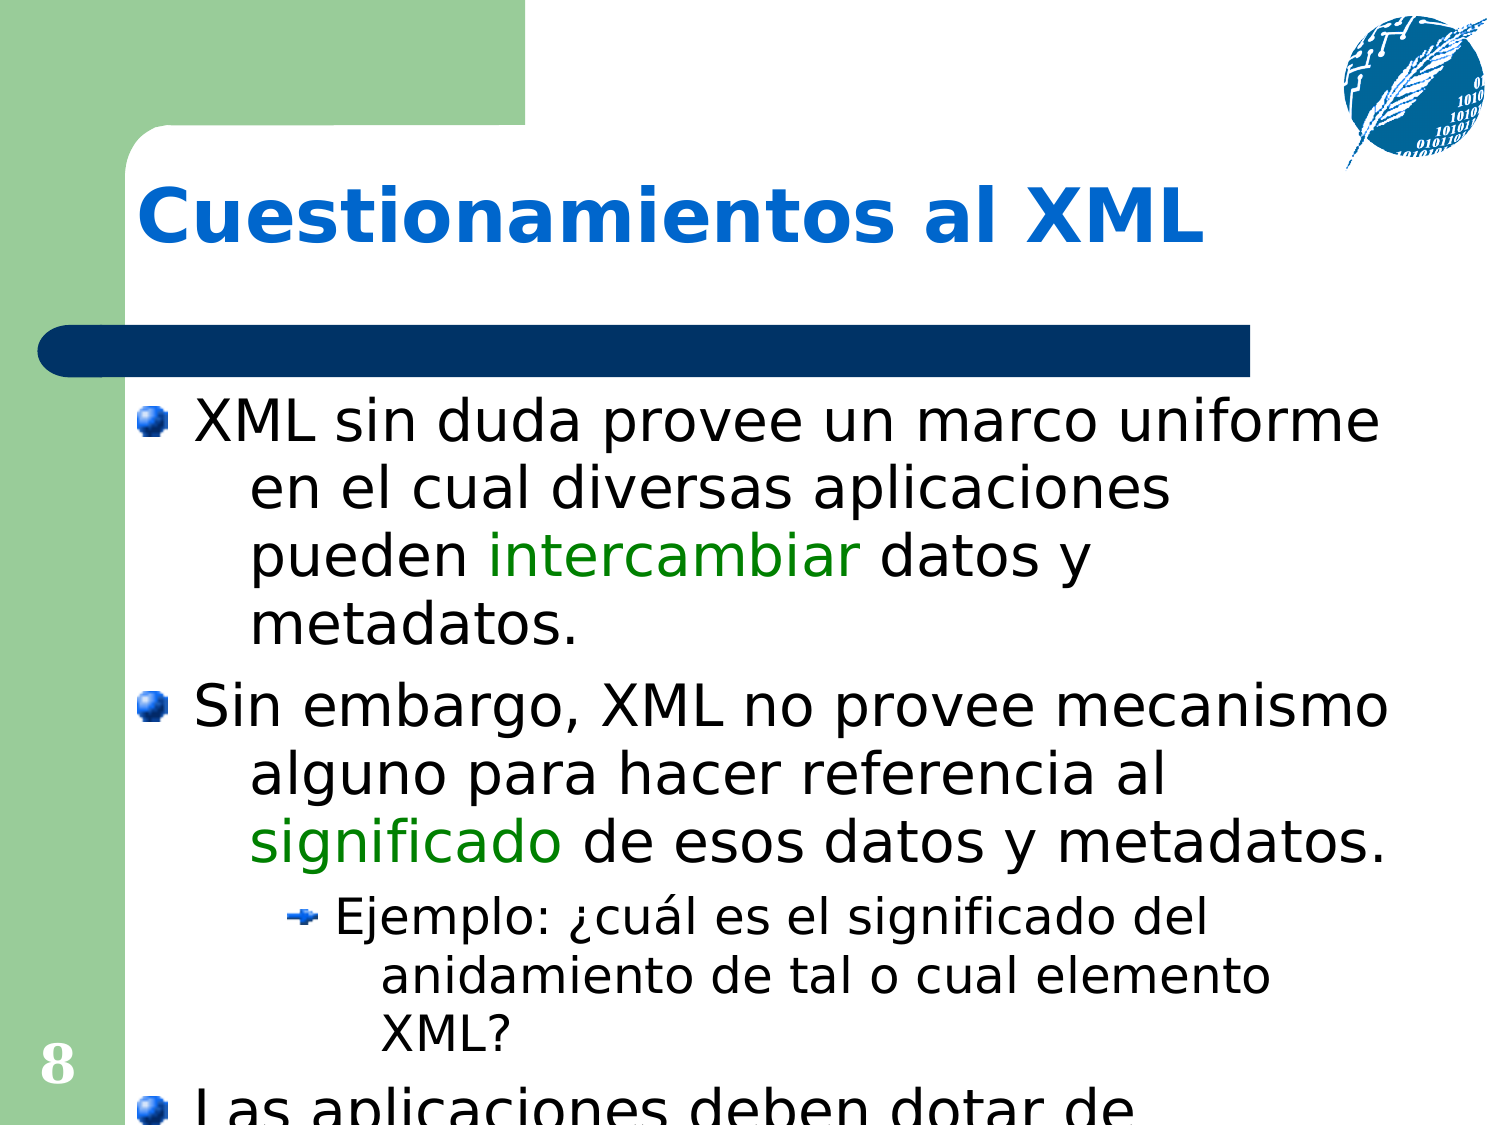

# Cuestionamientos al XML
XML sin duda provee un marco uniforme en el cual diversas aplicaciones pueden intercambiar datos y metadatos.
Sin embargo, XML no provee mecanismo alguno para hacer referencia al significado de esos datos y metadatos.
Ejemplo: ¿cuál es el significado del anidamiento de tal o cual elemento XML?
Las aplicaciones deben dotar de significado al documento XML.
8